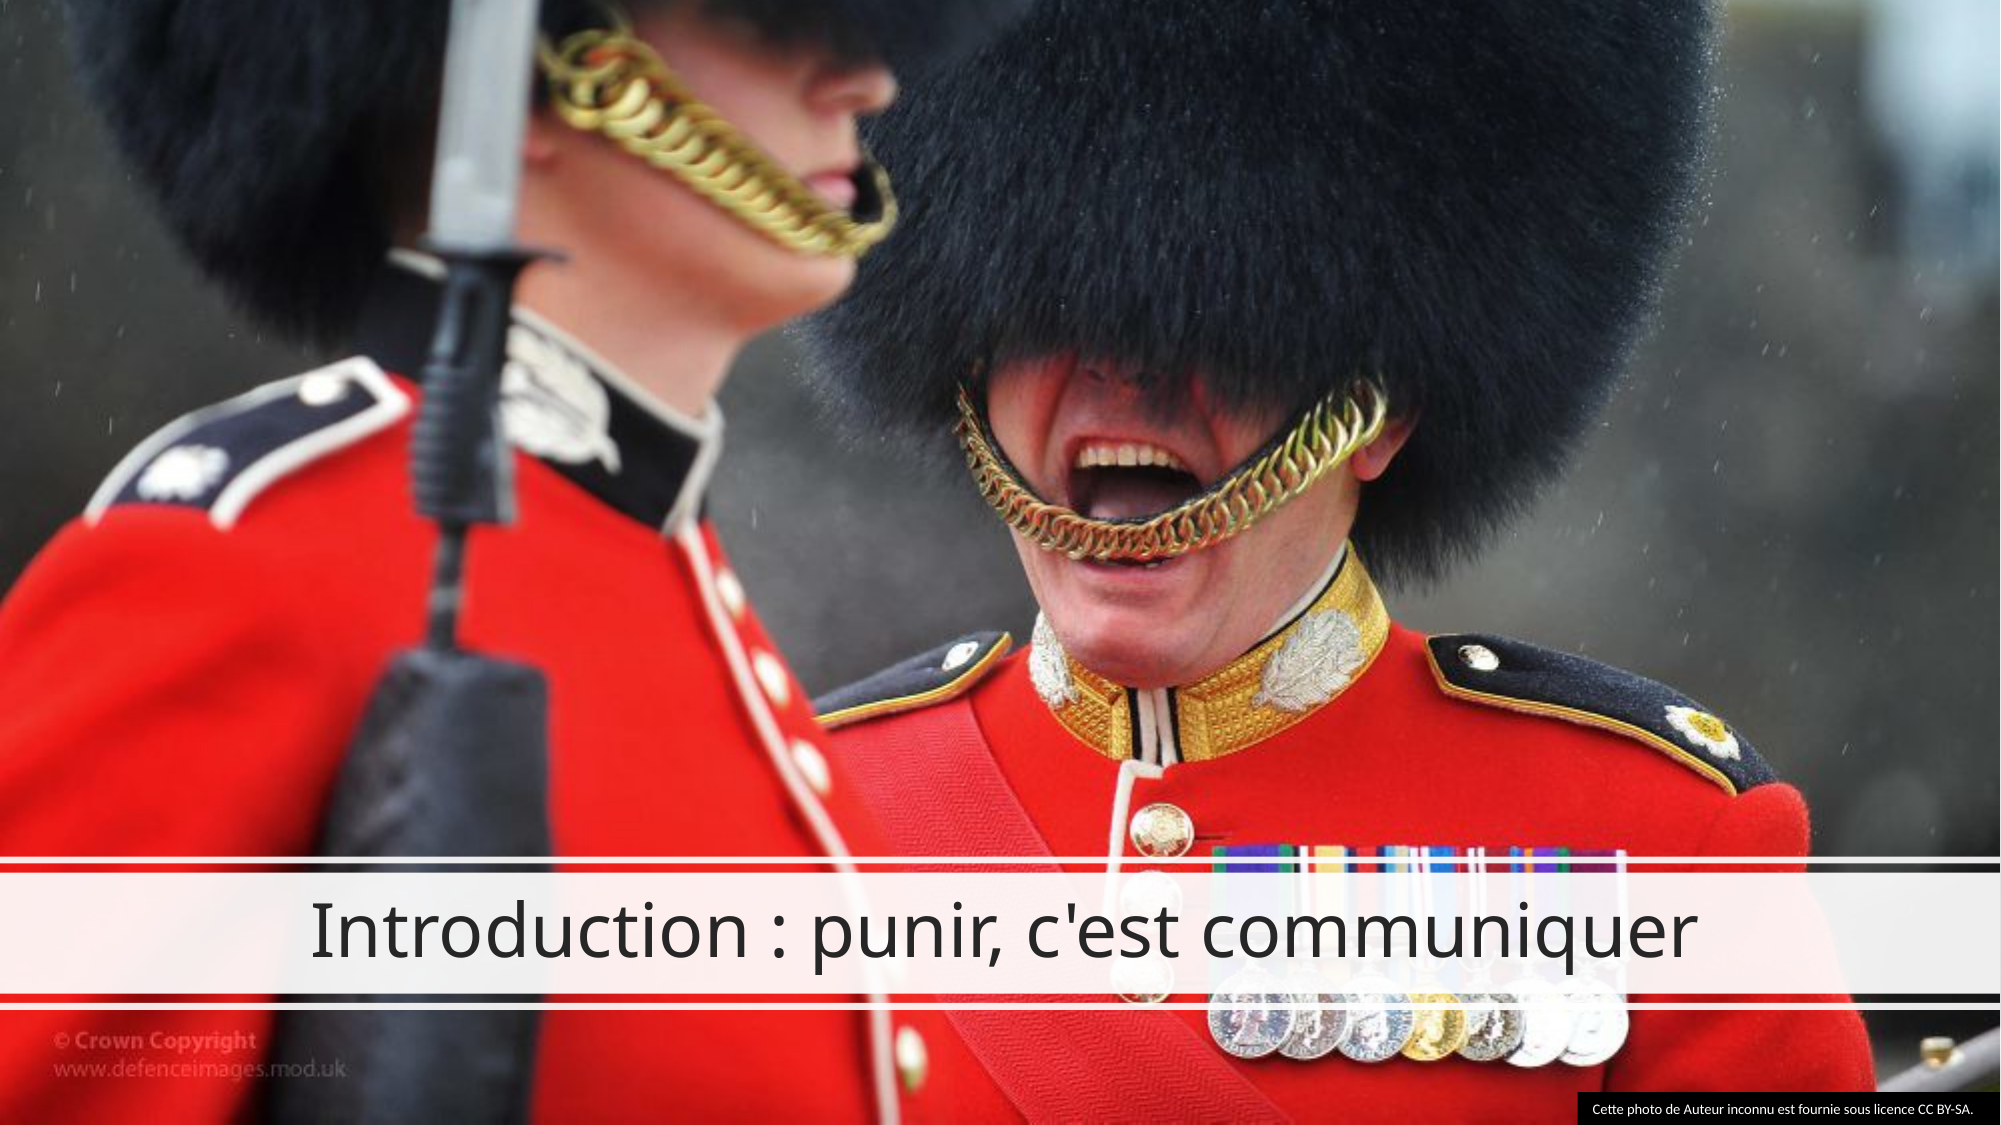

# Introduction : punir, c'est communiquer
Cette photo de Auteur inconnu est fournie sous licence CC BY-SA.